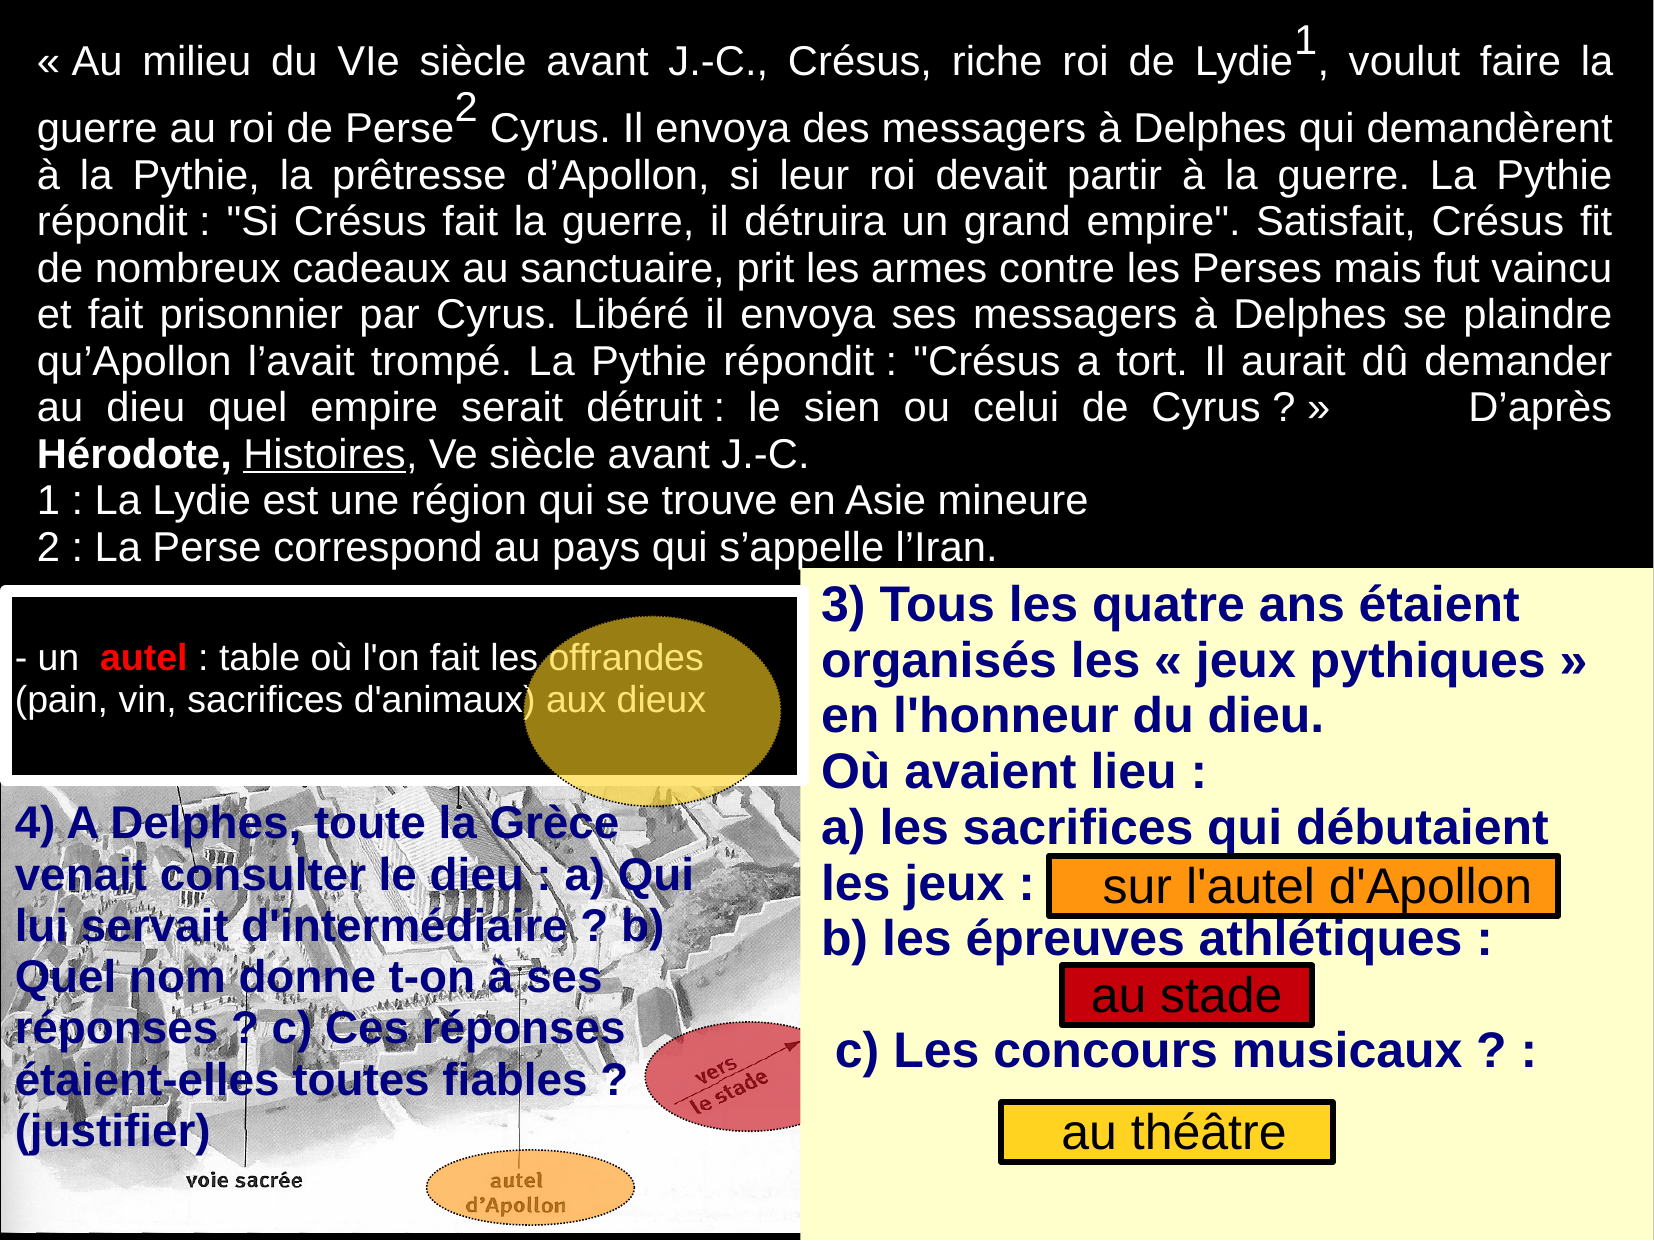

« Au milieu du VIe siècle avant J.-C., Crésus, riche roi de Lydie1, voulut faire la guerre au roi de Perse2 Cyrus. Il envoya des messagers à Delphes qui demandèrent à la Pythie, la prêtresse d’Apollon, si leur roi devait partir à la guerre. La Pythie répondit : "Si Crésus fait la guerre, il détruira un grand empire". Satisfait, Crésus fit de nombreux cadeaux au sanctuaire, prit les armes contre les Perses mais fut vaincu et fait prisonnier par Cyrus. Libéré il envoya ses messagers à Delphes se plaindre qu’Apollon l’avait trompé. La Pythie répondit : "Crésus a tort. Il aurait dû demander au dieu quel empire serait détruit : le sien ou celui de Cyrus ? » D’après Hérodote, Histoires, Ve siècle avant J.-C.
1 : La Lydie est une région qui se trouve en Asie mineure
2 : La Perse correspond au pays qui s’appelle l’Iran.
3) Tous les quatre ans étaient organisés les « jeux pythiques » en l'honneur du dieu.
Où avaient lieu :
a) les sacrifices qui débutaient les jeux :
b) les épreuves athlétiques :
 c) Les concours musicaux ? :
- un autel : table où l'on fait les offrandes (pain, vin, sacrifices d'animaux) aux dieux
4) A Delphes, toute la Grèce venait consulter le dieu : a) Qui lui servait d'intermédiaire ? b) Quel nom donne t-on à ses réponses ? c) Ces réponses étaient-elles toutes fiables ? (justifier)
 sur l'autel d'Apollon
 au stade
 au théâtre